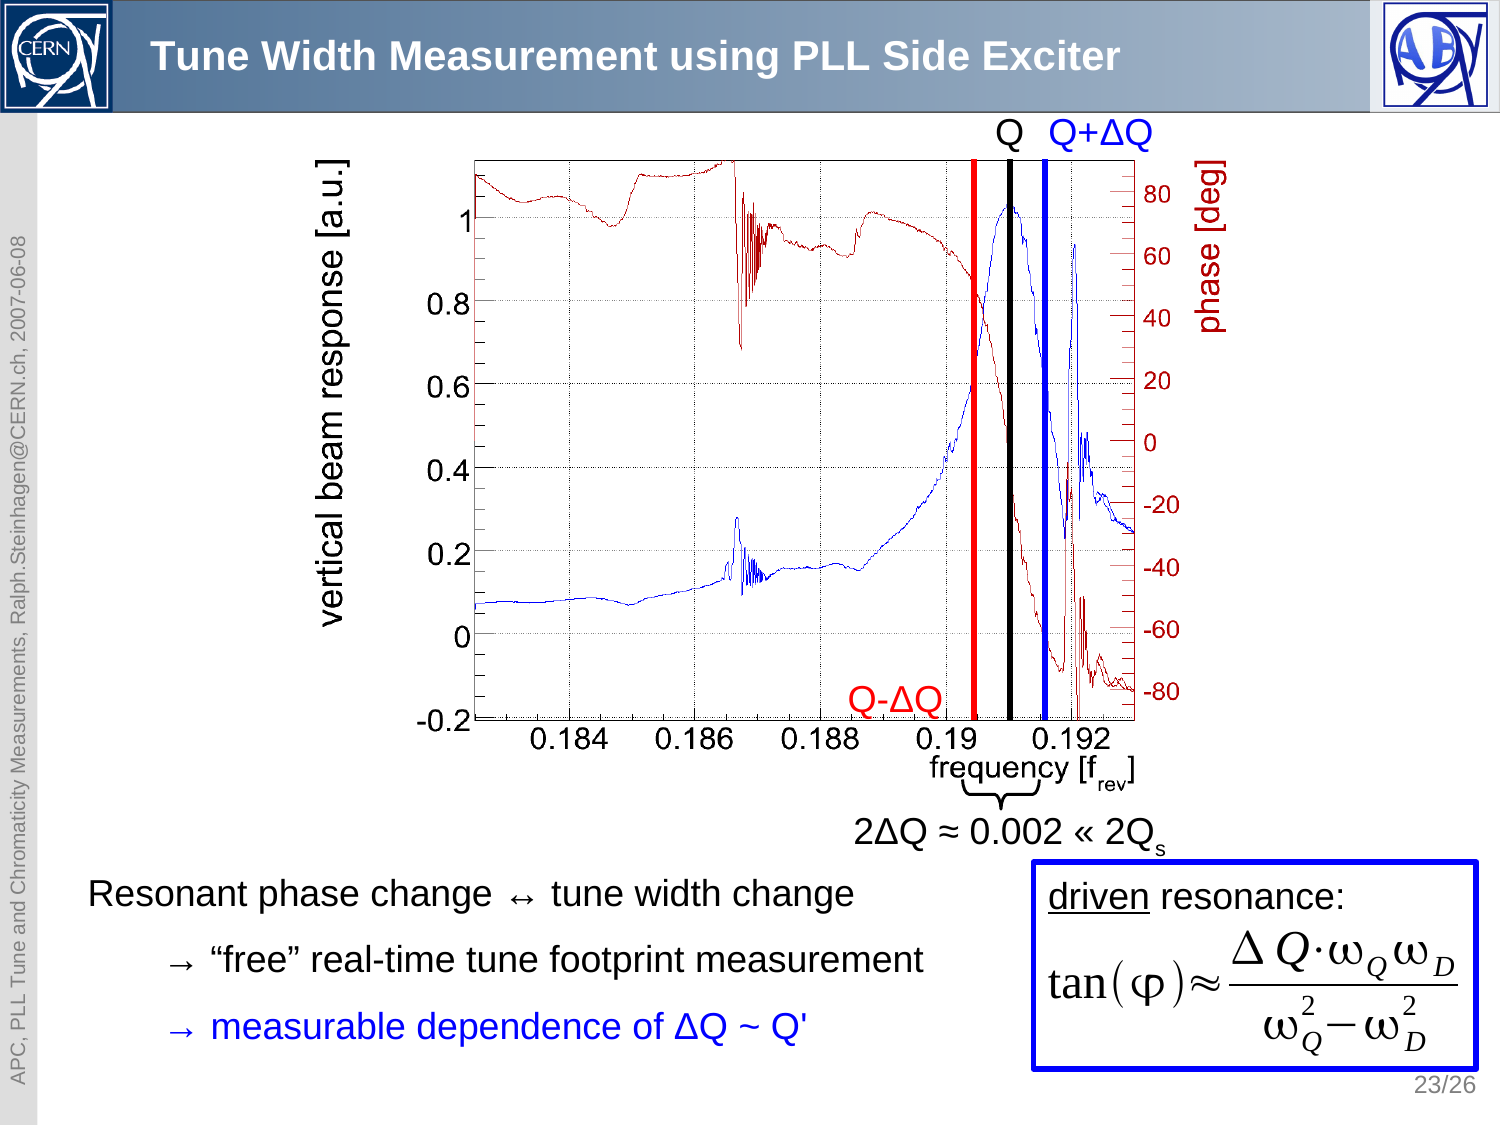

# Tune Width Measurement using PLL Side Exciter
Q
Q+ΔQ
Q-ΔQ
2ΔQ ≈ 0.002 « 2Qs
Resonant phase change ↔ tune width change
→ “free” real-time tune footprint measurement
→ measurable dependence of ΔQ ~ Q'
driven resonance: